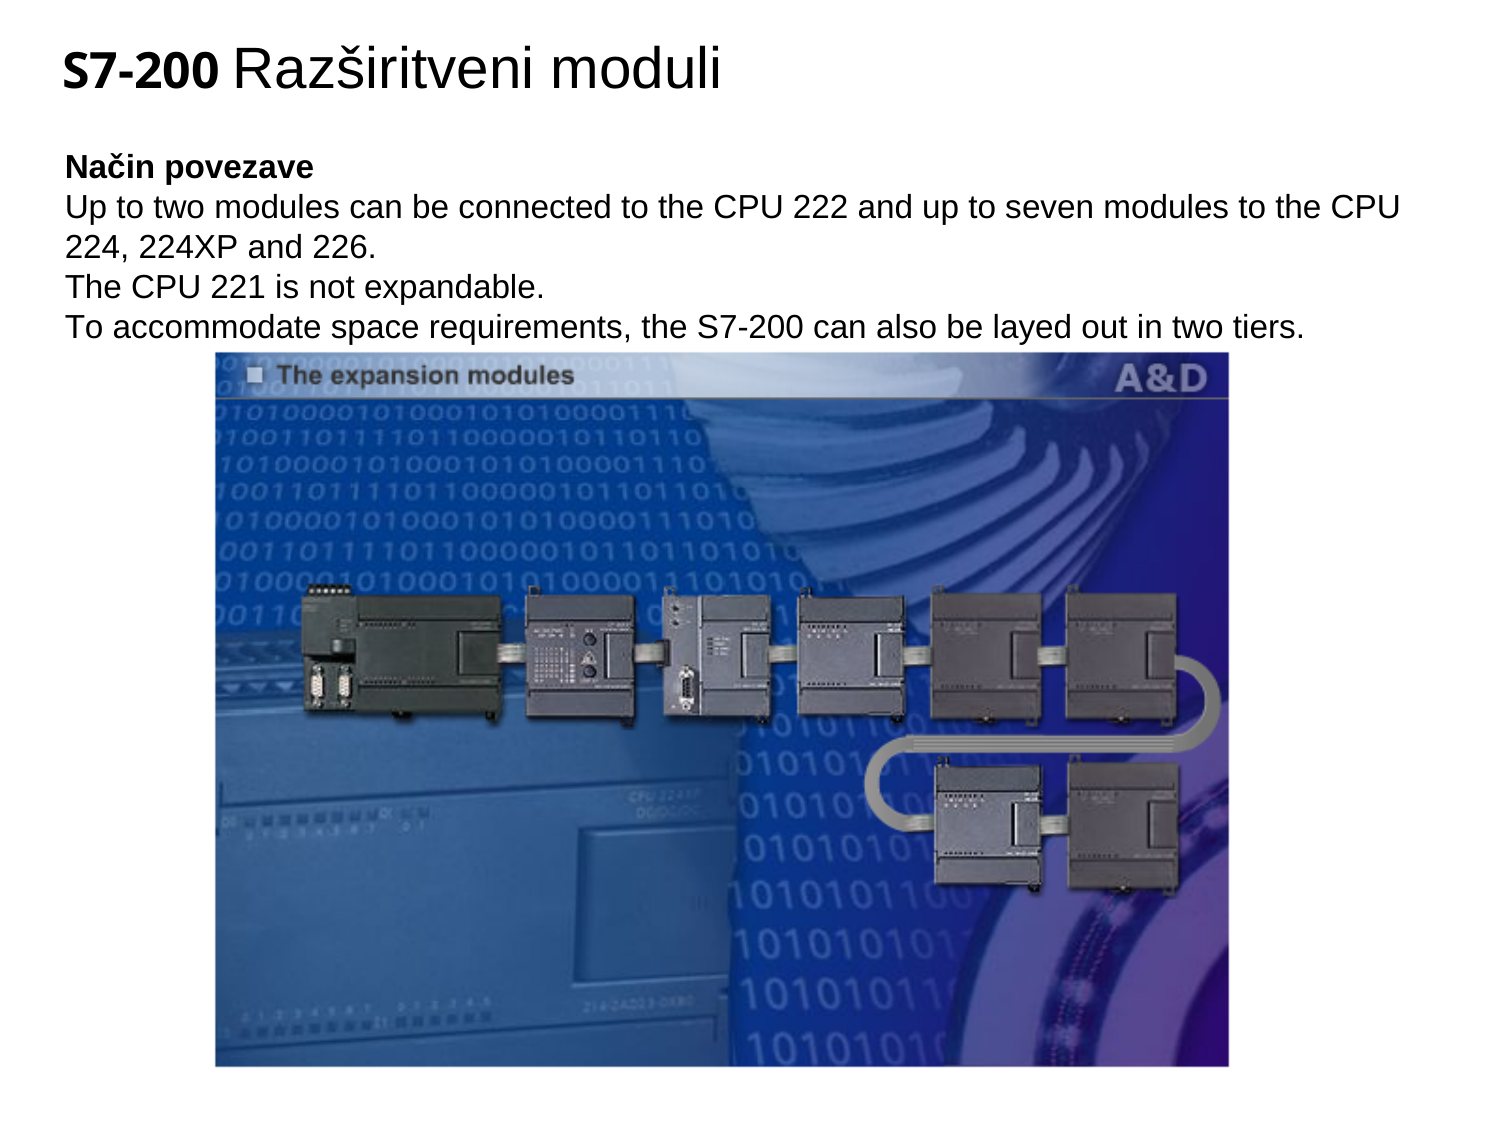

S7-200 Razširitveni moduli
Način povezave
Up to two modules can be connected to the CPU 222 and up to seven modules to the CPU 224, 224XP and 226.
The CPU 221 is not expandable.
To accommodate space requirements, the S7-200 can also be layed out in two tiers.